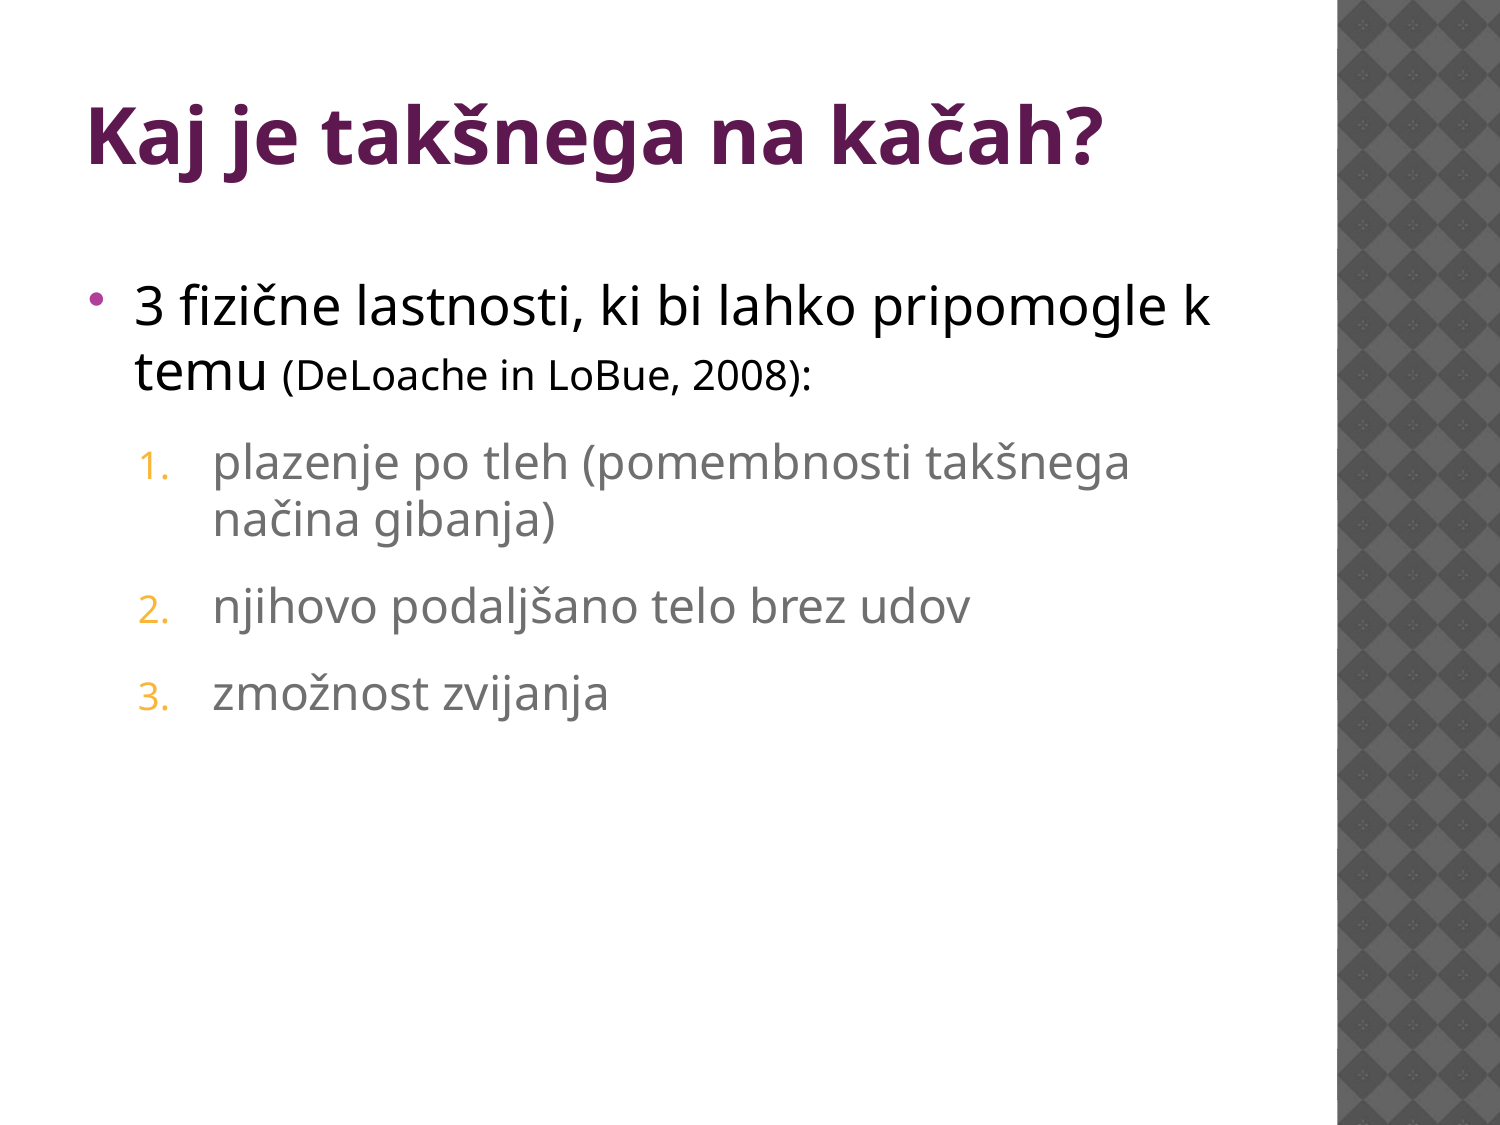

# Kaj je takšnega na kačah?
3 fizične lastnosti, ki bi lahko pripomogle k temu (DeLoache in LoBue, 2008):
plazenje po tleh (pomembnosti takšnega načina gibanja)
njihovo podaljšano telo brez udov
zmožnost zvijanja